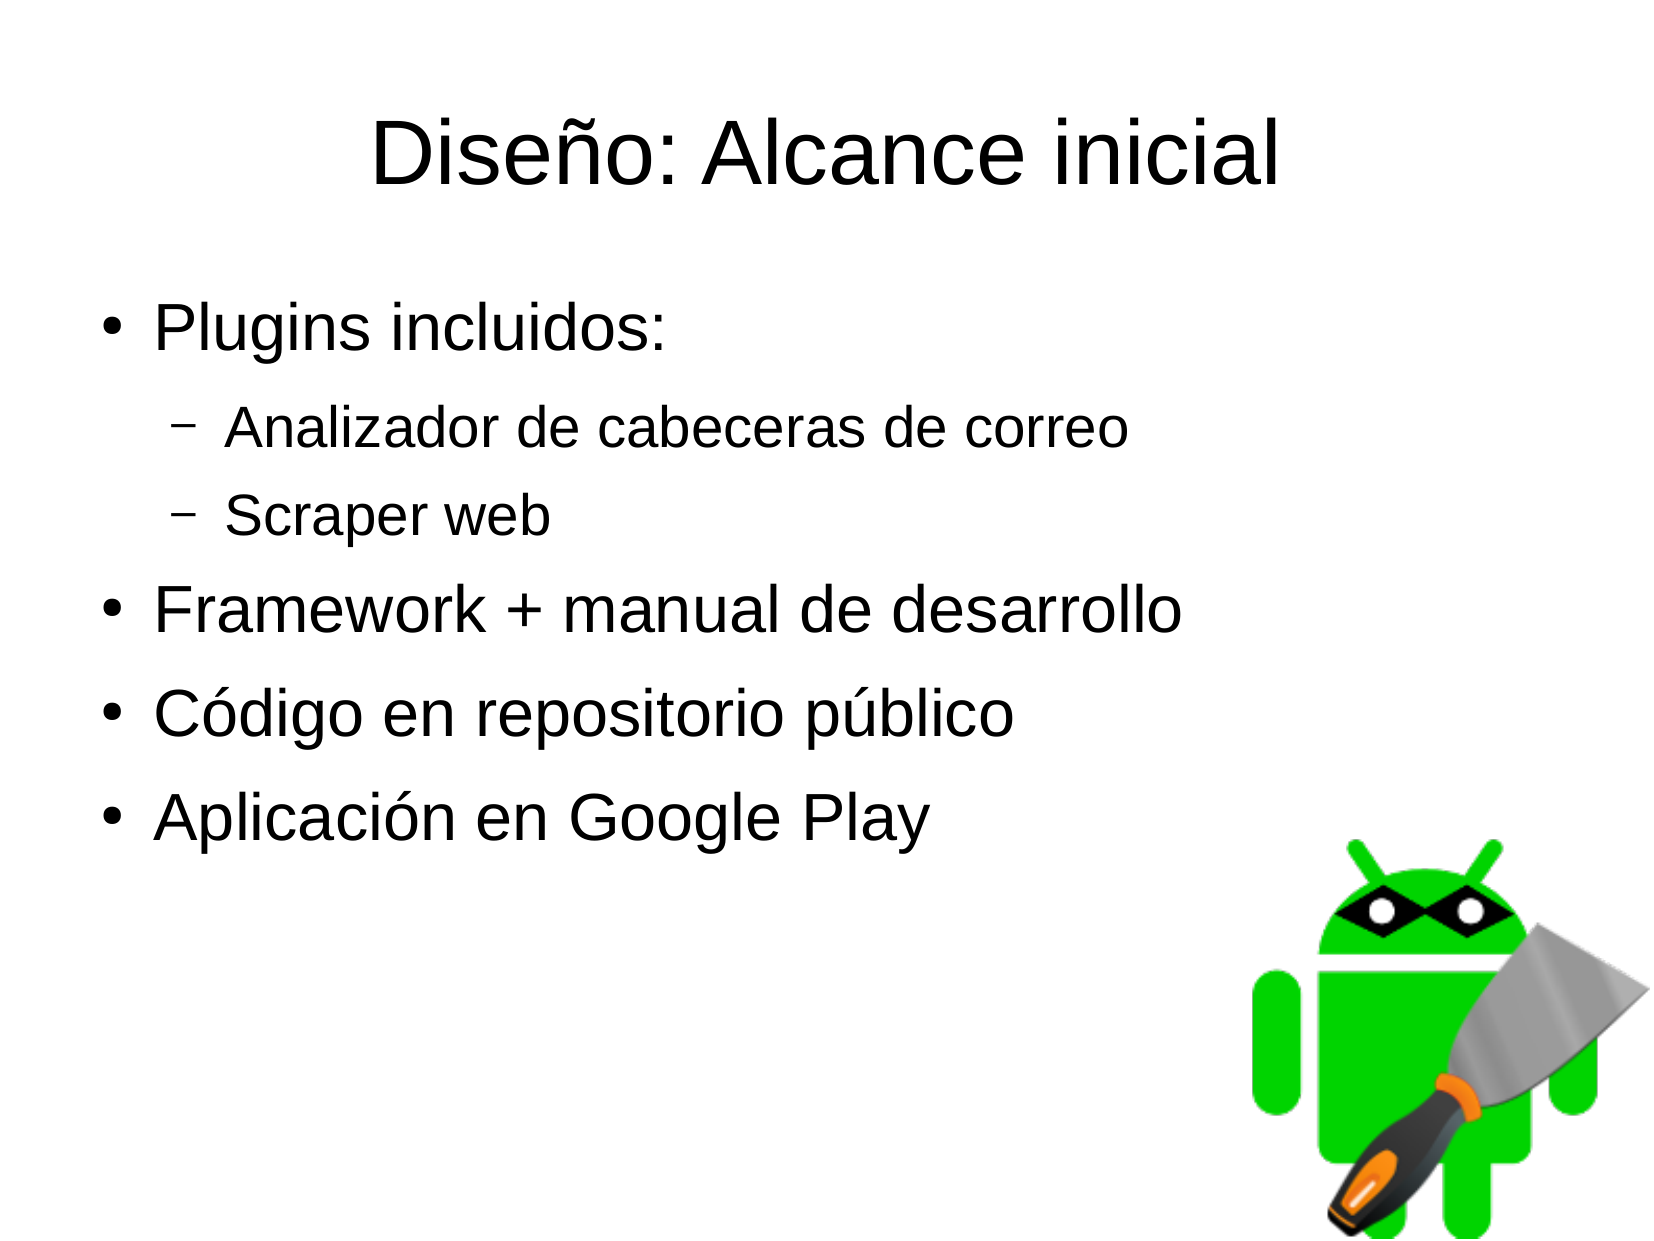

# Diseño: Alcance inicial
Plugins incluidos:
Analizador de cabeceras de correo
Scraper web
Framework + manual de desarrollo
Código en repositorio público
Aplicación en Google Play